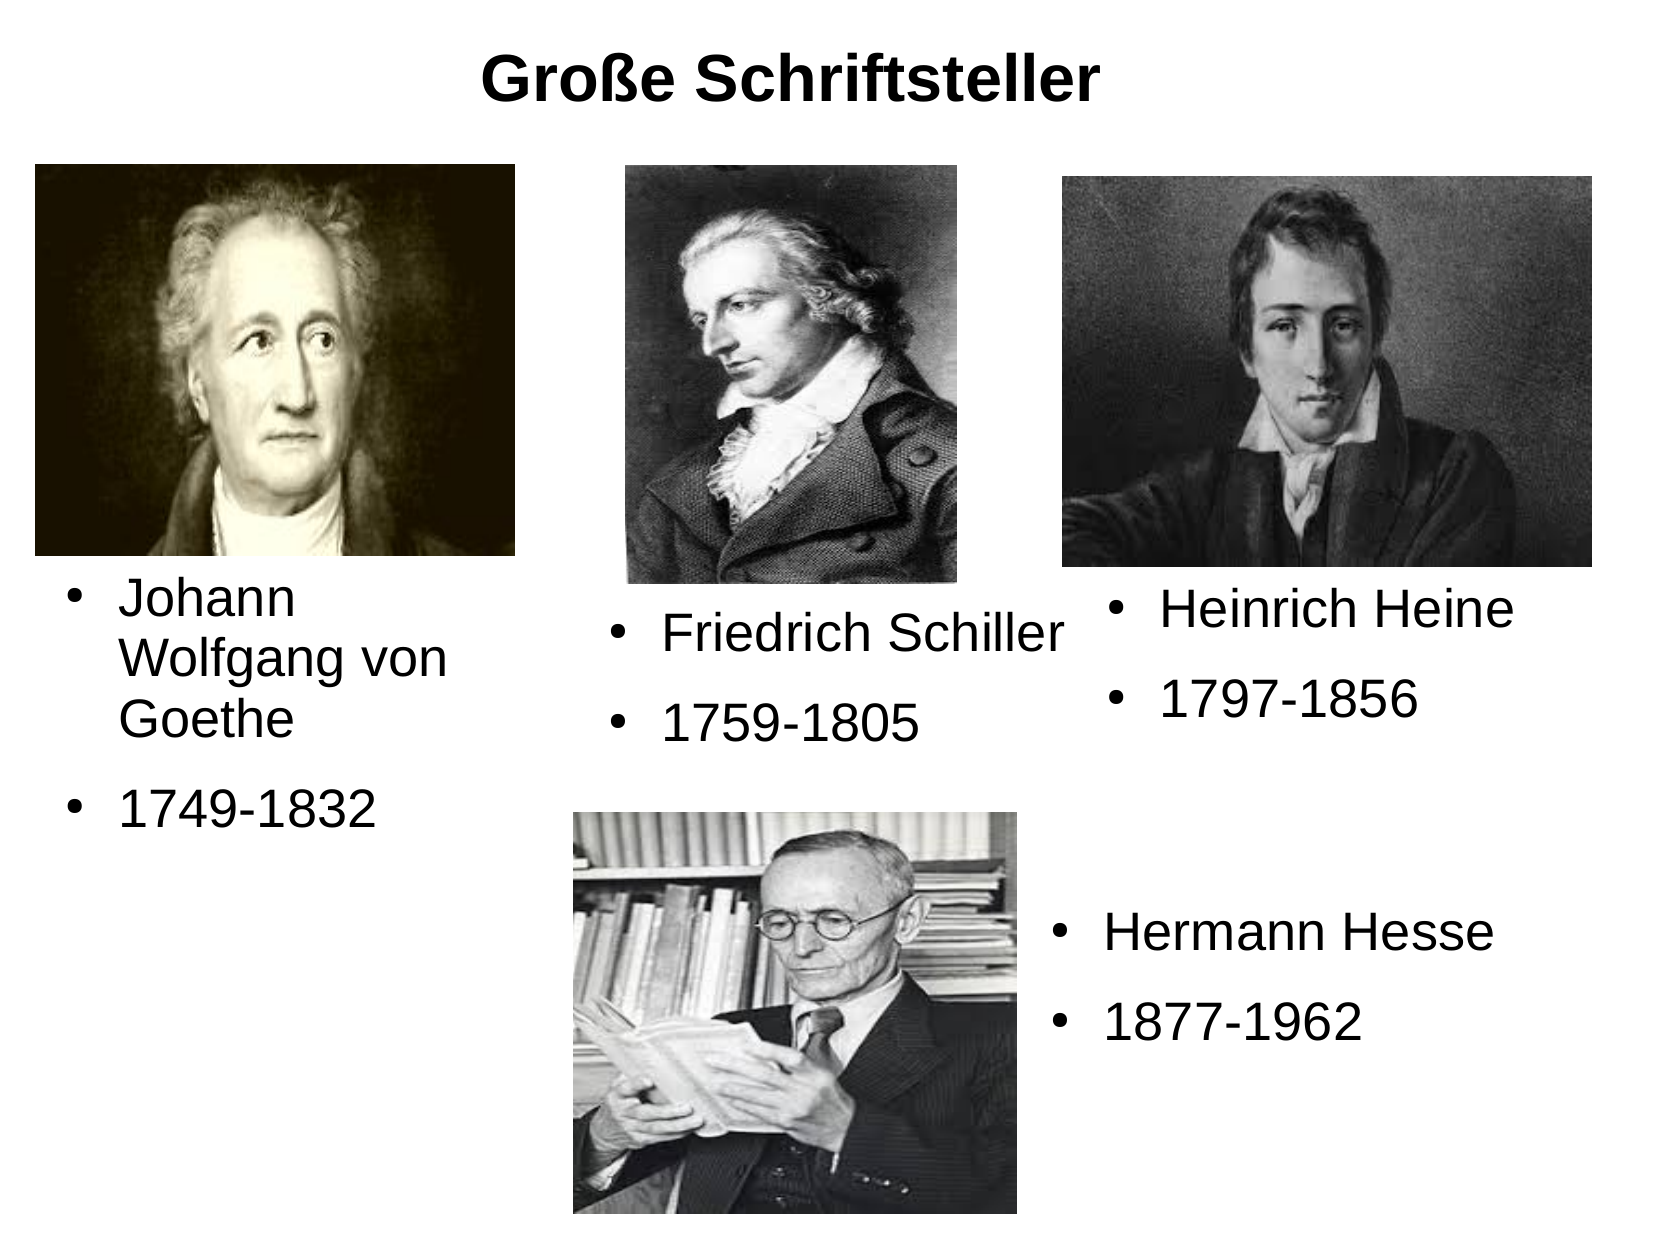

# Große Schriftsteller
Johann Wolfgang von Goethe
1749-1832
Heinrich Heine
1797-1856
Friedrich Schiller
1759-1805
Hermann Hesse
1877-1962